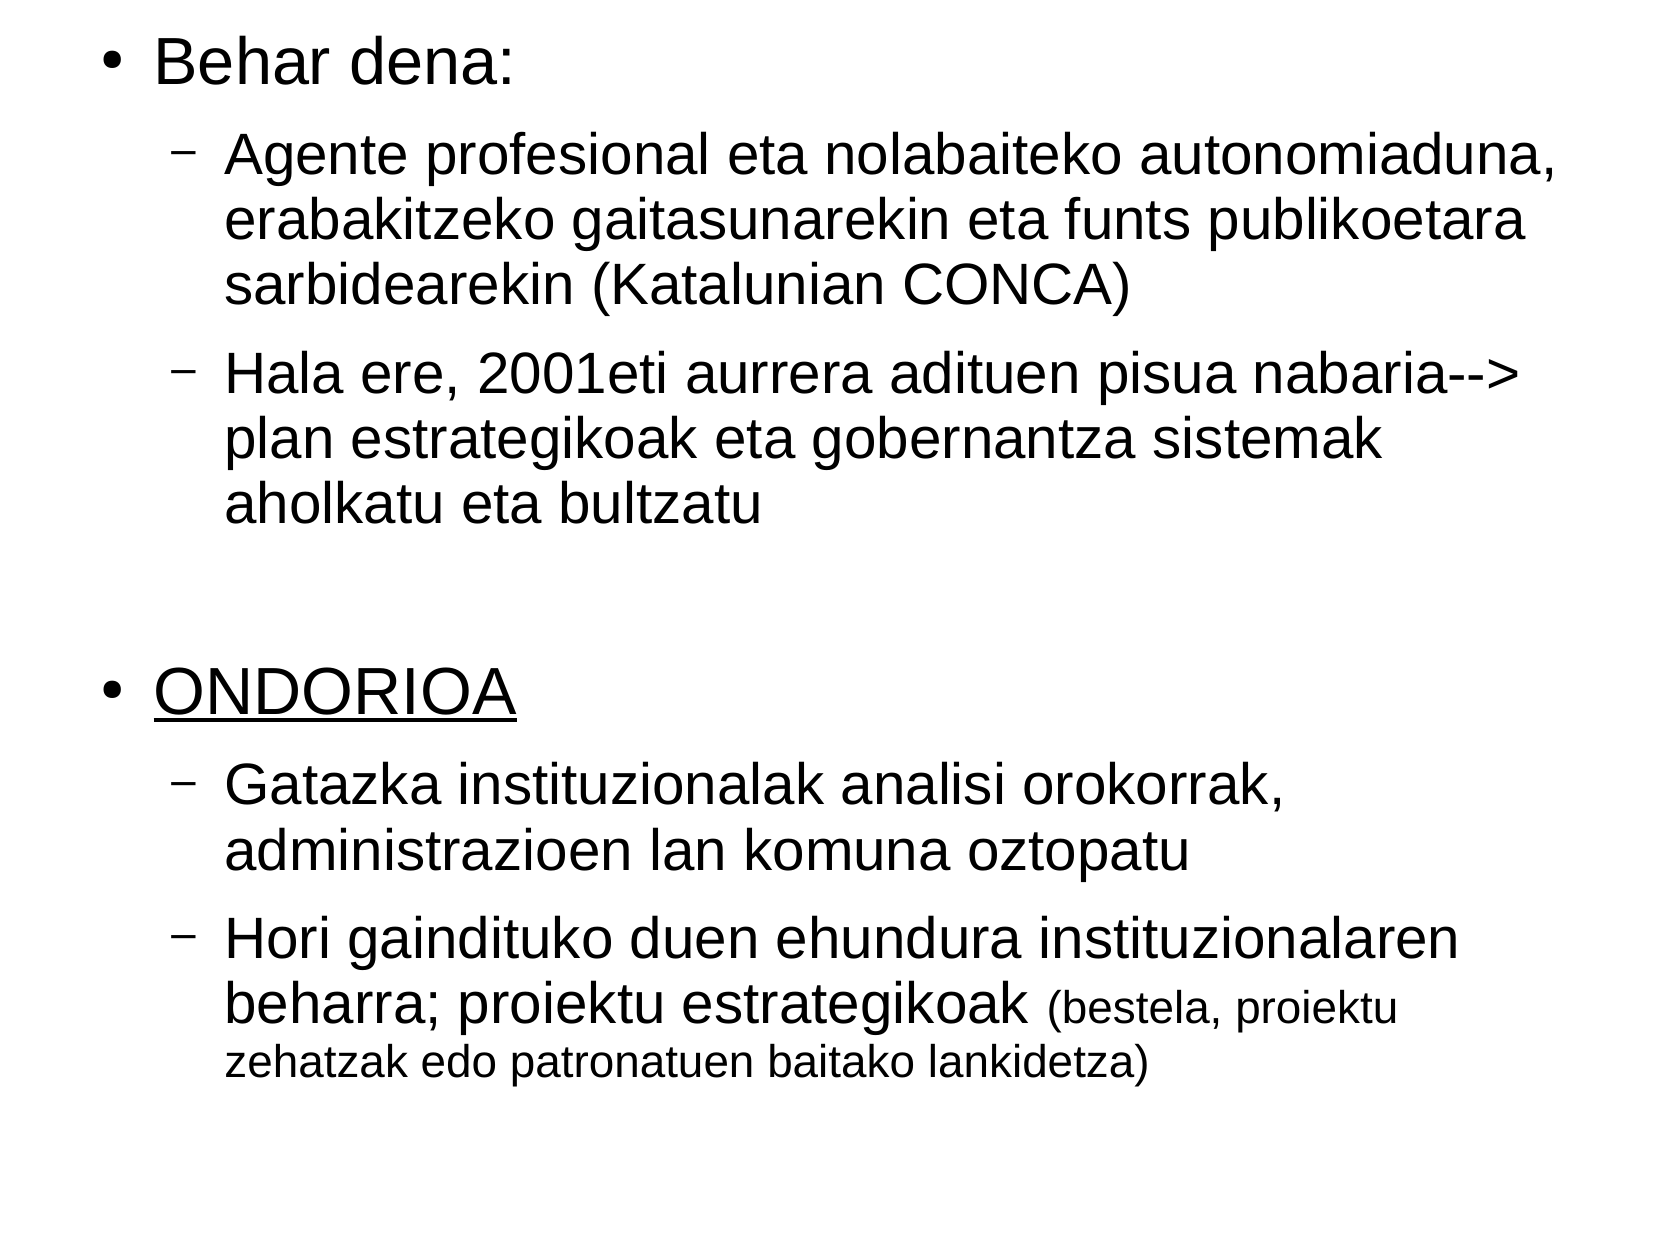

# Behar dena:
Agente profesional eta nolabaiteko autonomiaduna, erabakitzeko gaitasunarekin eta funts publikoetara sarbidearekin (Katalunian CONCA)
Hala ere, 2001eti aurrera adituen pisua nabaria--> plan estrategikoak eta gobernantza sistemak aholkatu eta bultzatu
ONDORIOA
Gatazka instituzionalak analisi orokorrak, administrazioen lan komuna oztopatu
Hori gaindituko duen ehundura instituzionalaren beharra; proiektu estrategikoak (bestela, proiektu zehatzak edo patronatuen baitako lankidetza)